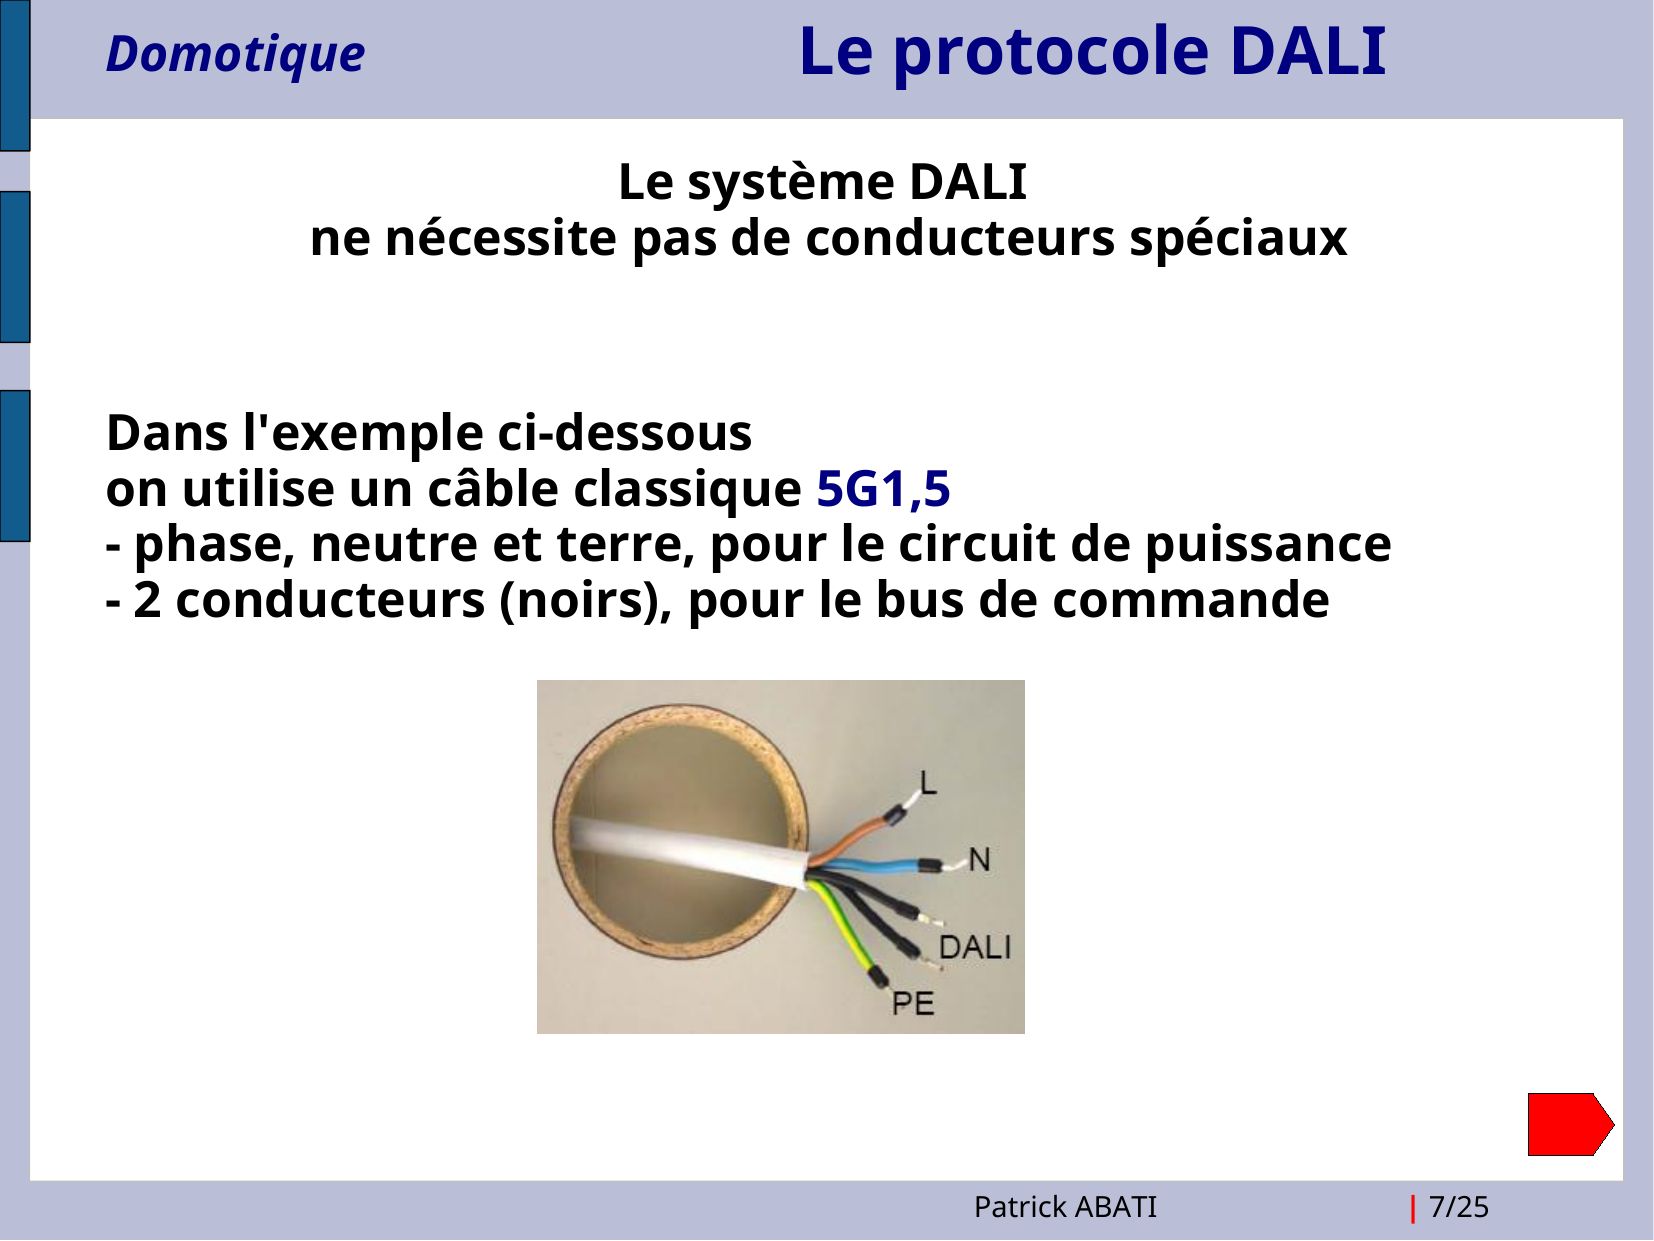

Le système DALI
ne nécessite pas de conducteurs spéciaux
Dans l'exemple ci-dessous
on utilise un câble classique 5G1,5
- phase, neutre et terre, pour le circuit de puissance
- 2 conducteurs (noirs), pour le bus de commande